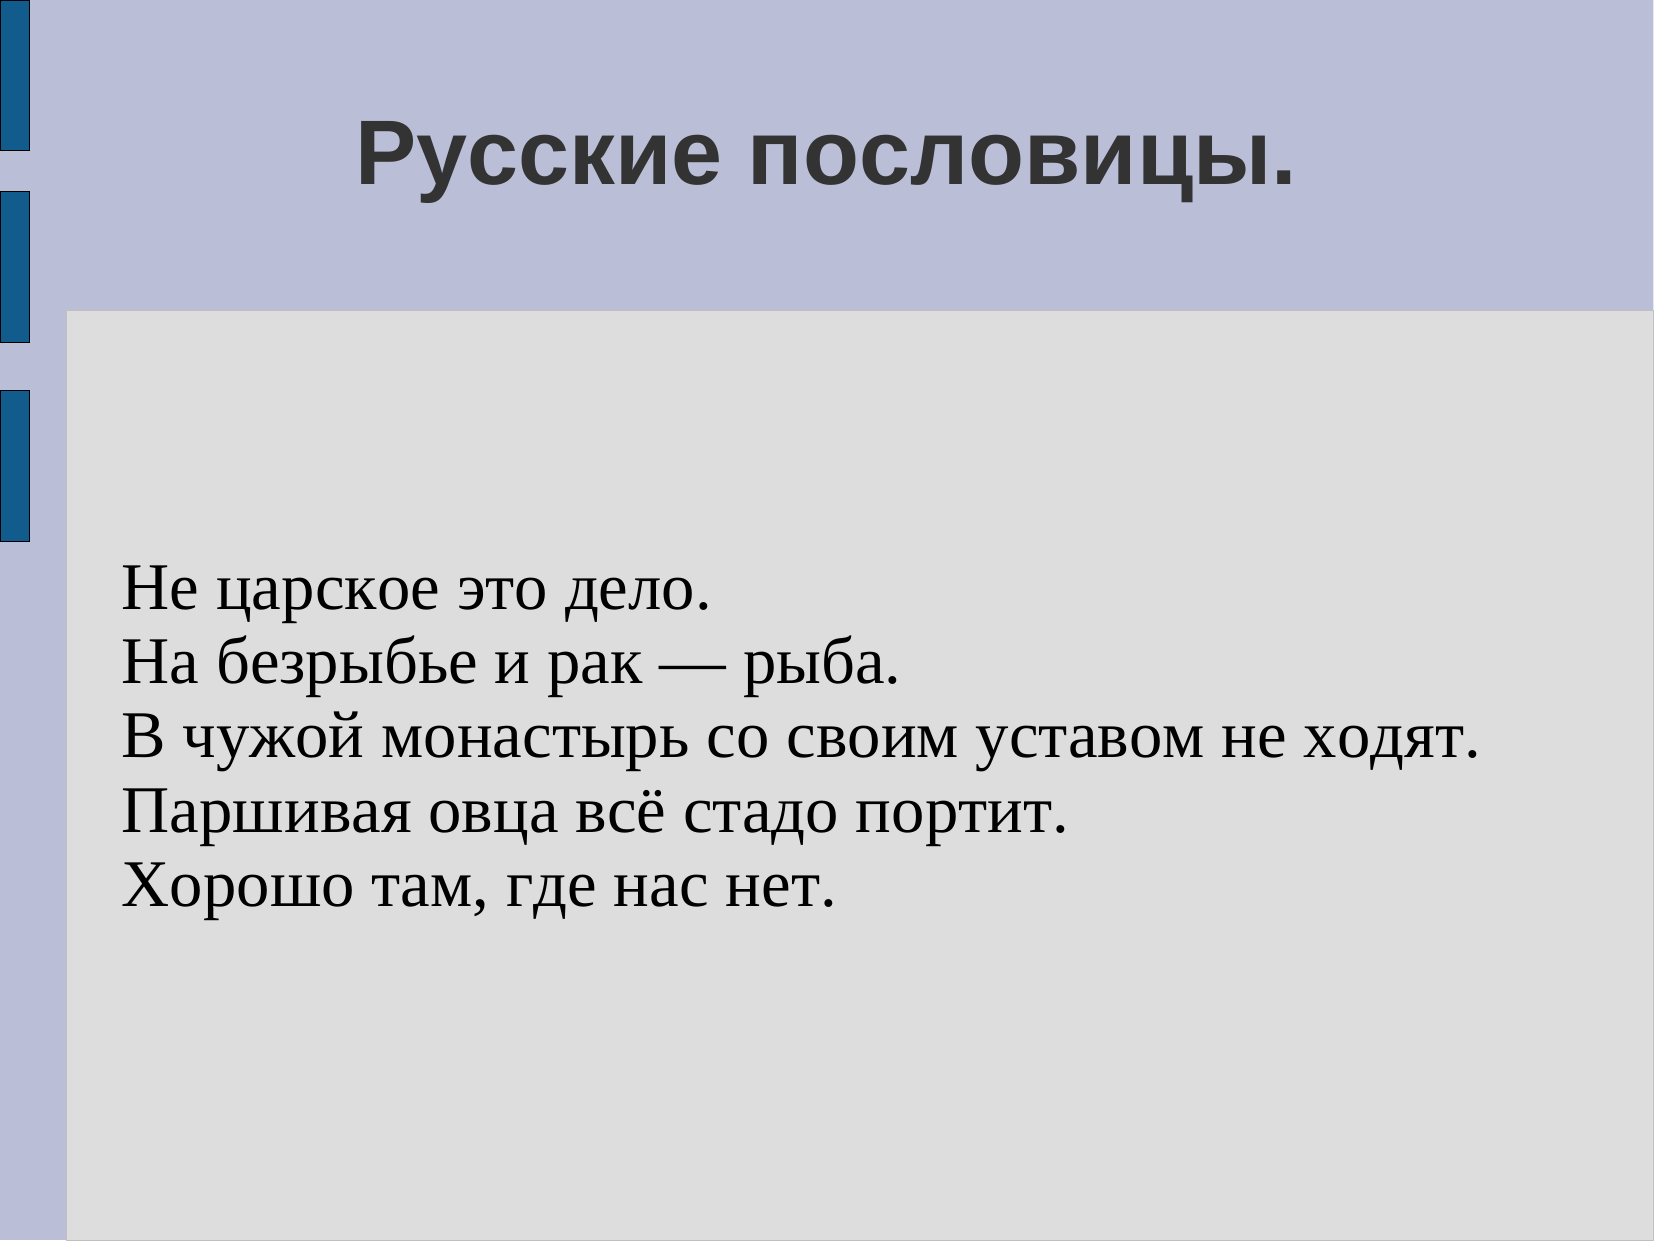

# Русские пословицы.
Не царское это дело.
На безрыбье и рак — рыба.
В чужой монастырь со своим уставом не ходят.
Паршивая овца всё стадо портит.
Хорошо там, где нас нет.